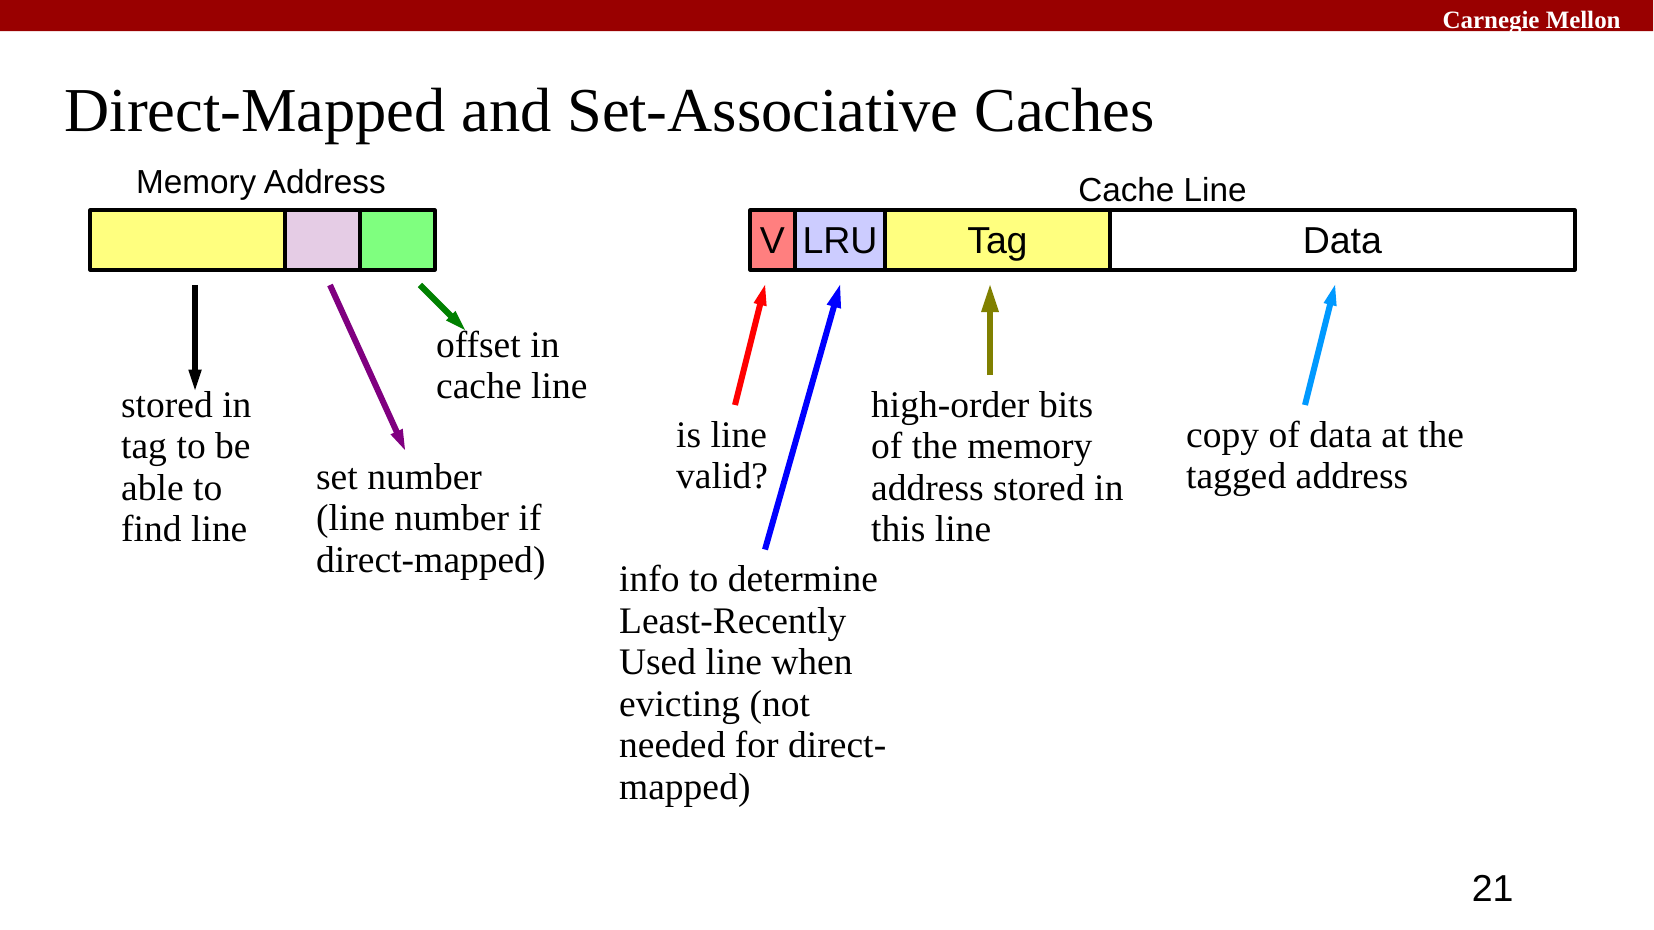

# Direct-Mapped and Set-Associative Caches
Memory Address
Cache Line
V
LRU
Tag
Data
offset in
cache line
stored in
tag to be
able to
find line
high-order bits
of the memory address stored in this line
is line
valid?
copy of data at the tagged address
set number
(line number if direct-mapped)
info to determine Least-Recently Used line when evicting (not needed for direct-mapped)